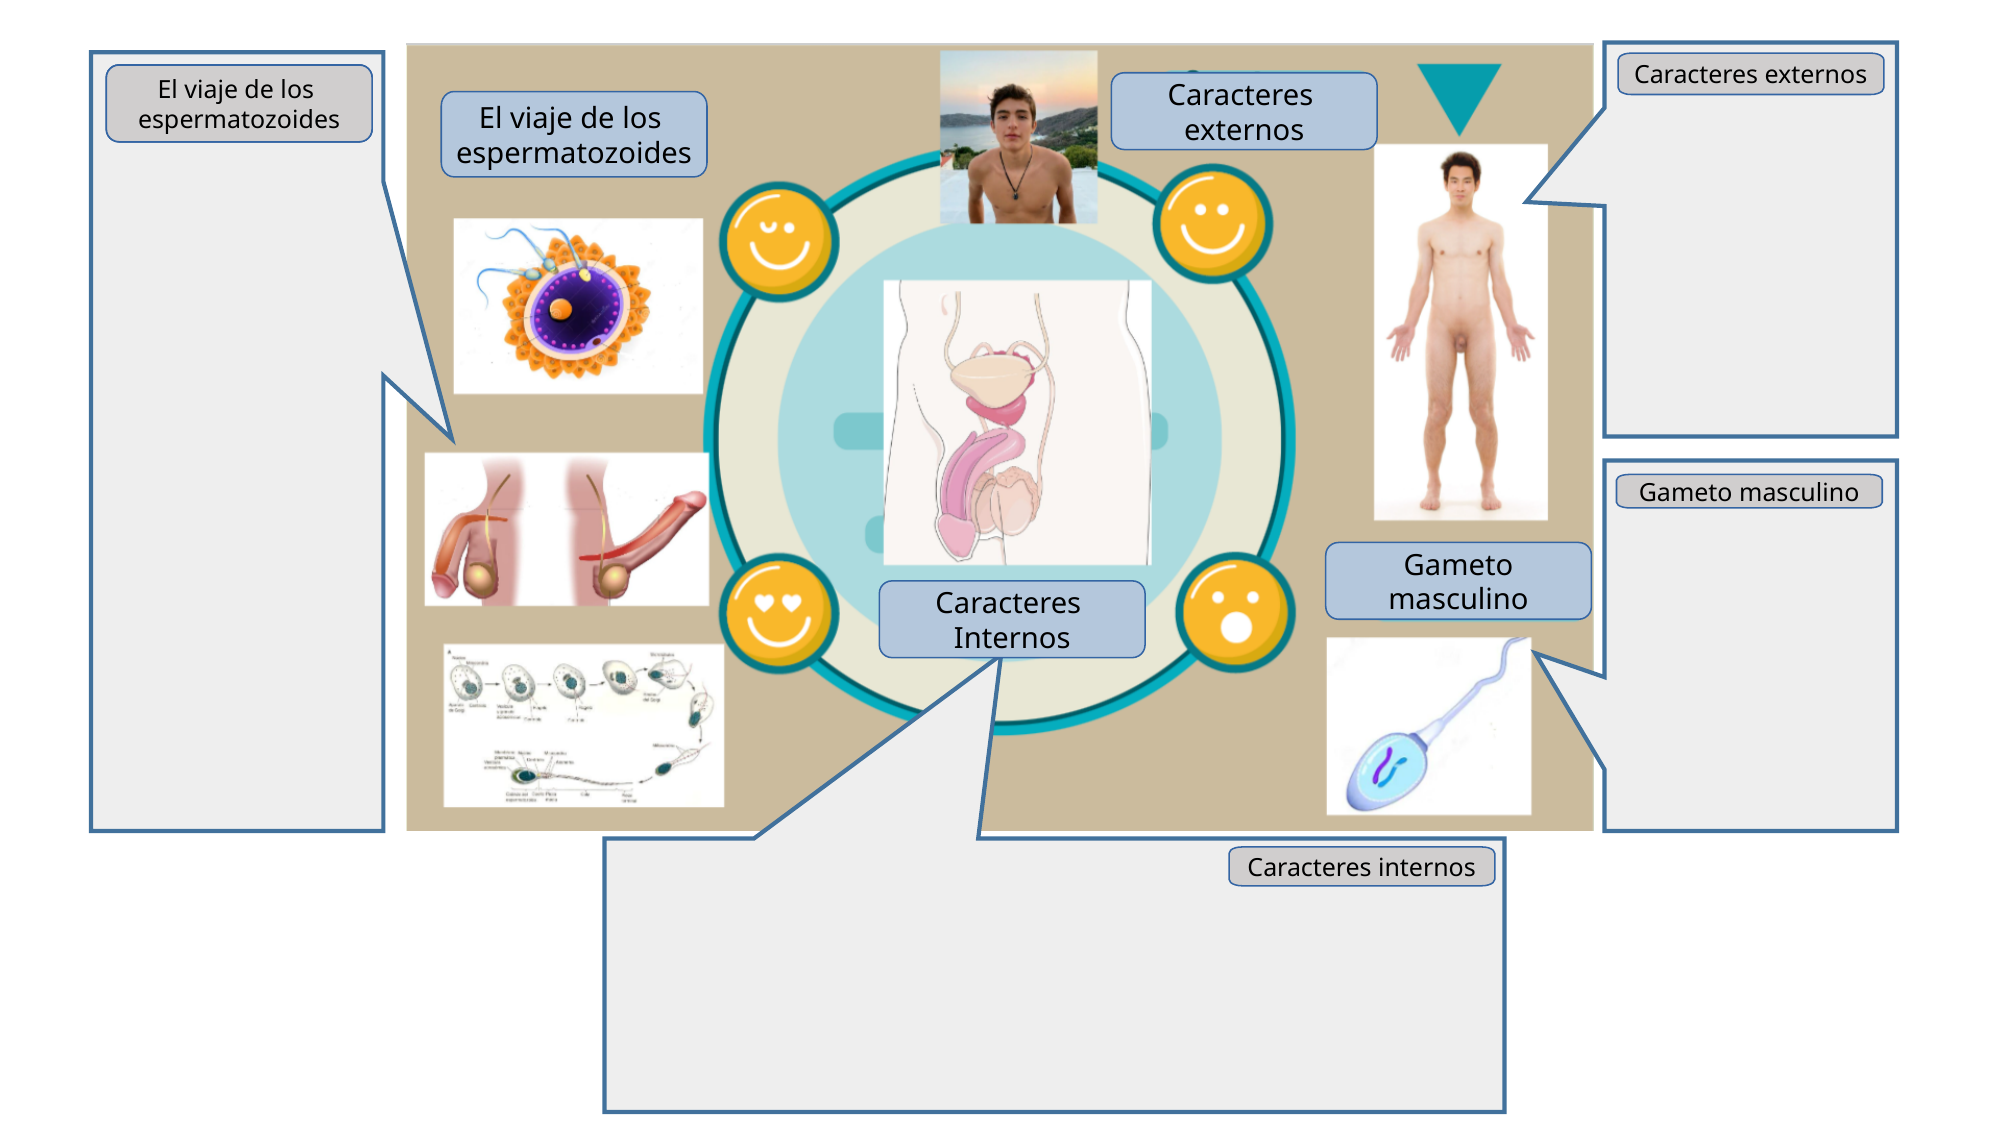

Caracteres externos
El viaje de los
espermatozoides
El viaje de los
espermatozoides
El viaje de los
espermatozoides
Caracteres
externos
El viaje de los
espermatozoides
Gameto masculino
Gameto
masculino
Caracteres
Internos
Caracteres internos